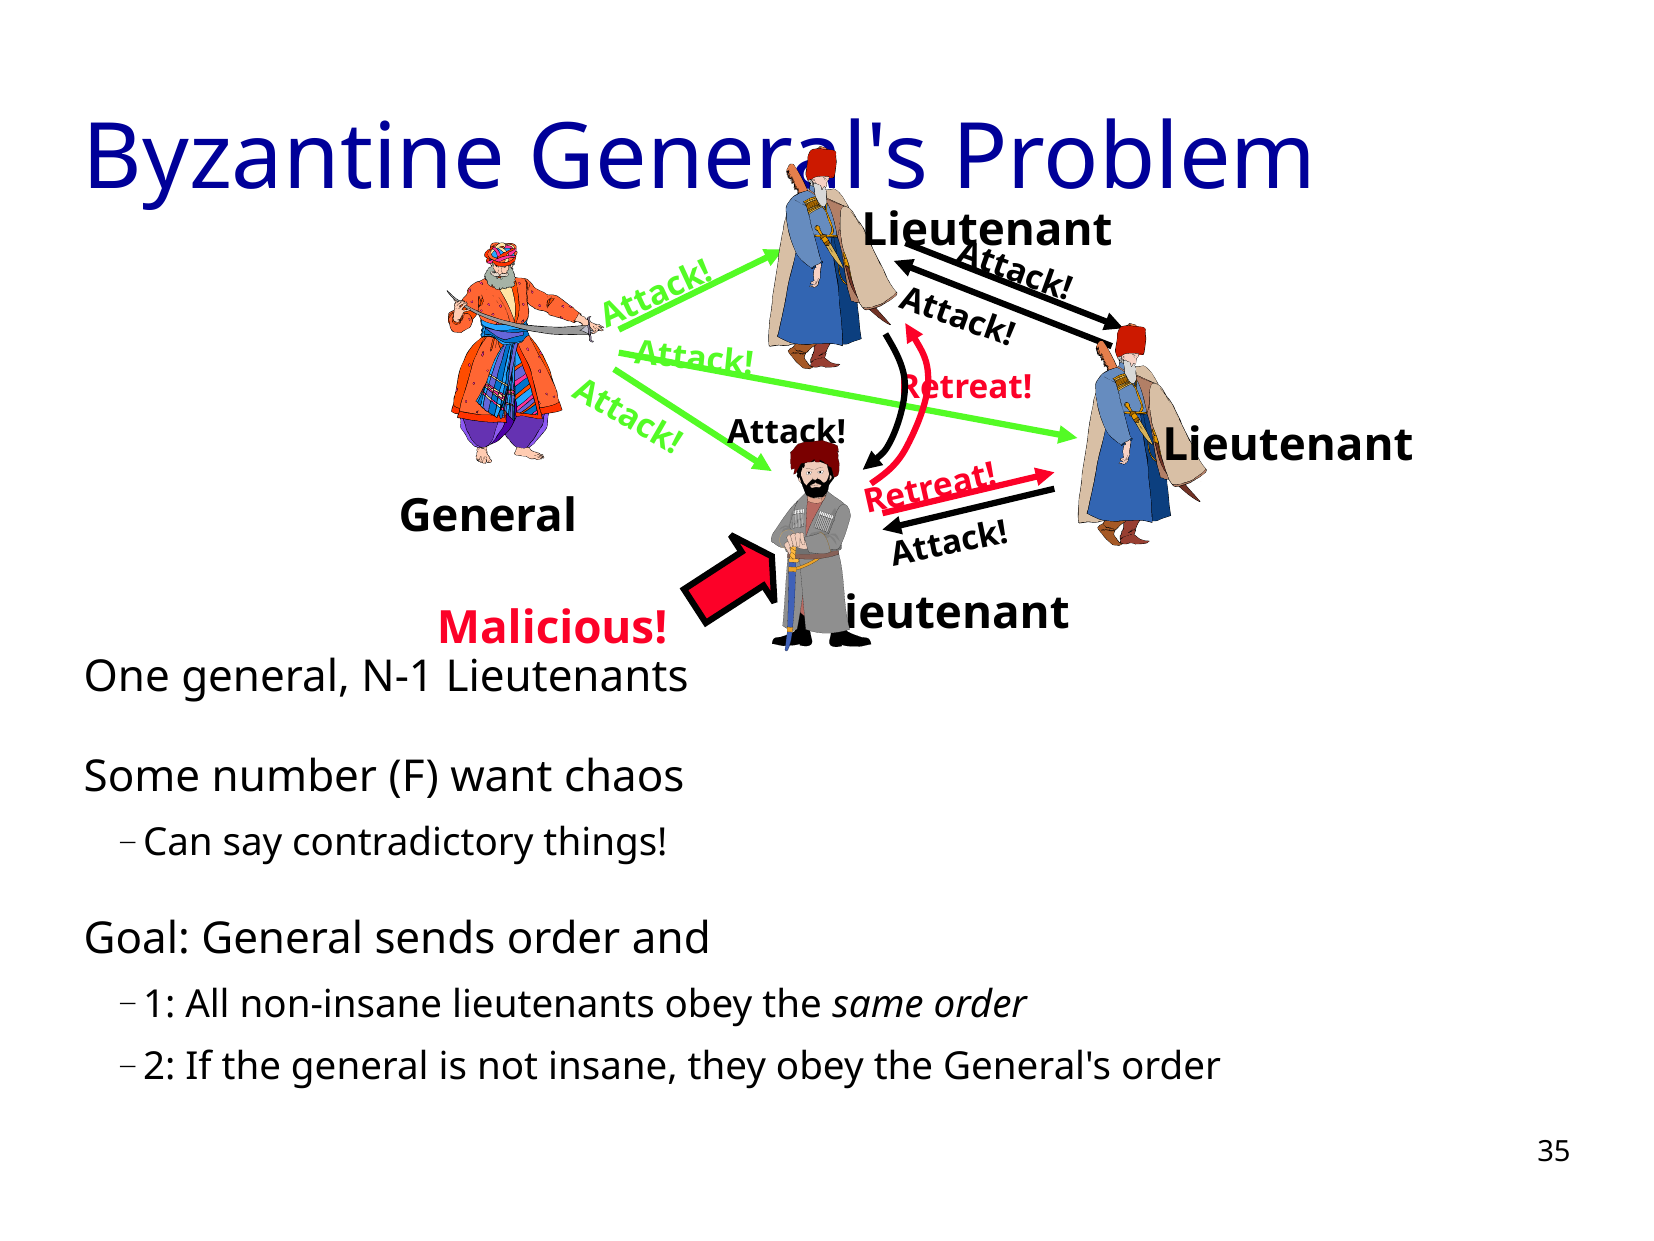

# Byzantine General's Problem
Lieutenant
Lieutenant
Lieutenant
Attack!
Attack!
Attack!
Attack!
Attack!
General
Retreat!
Attack!
Retreat!
Attack!
Malicious!
One general, N-1 Lieutenants
Some number (F) want chaos
Can say contradictory things!
Goal: General sends order and
1: All non-insane lieutenants obey the same order
2: If the general is not insane, they obey the General's order
35